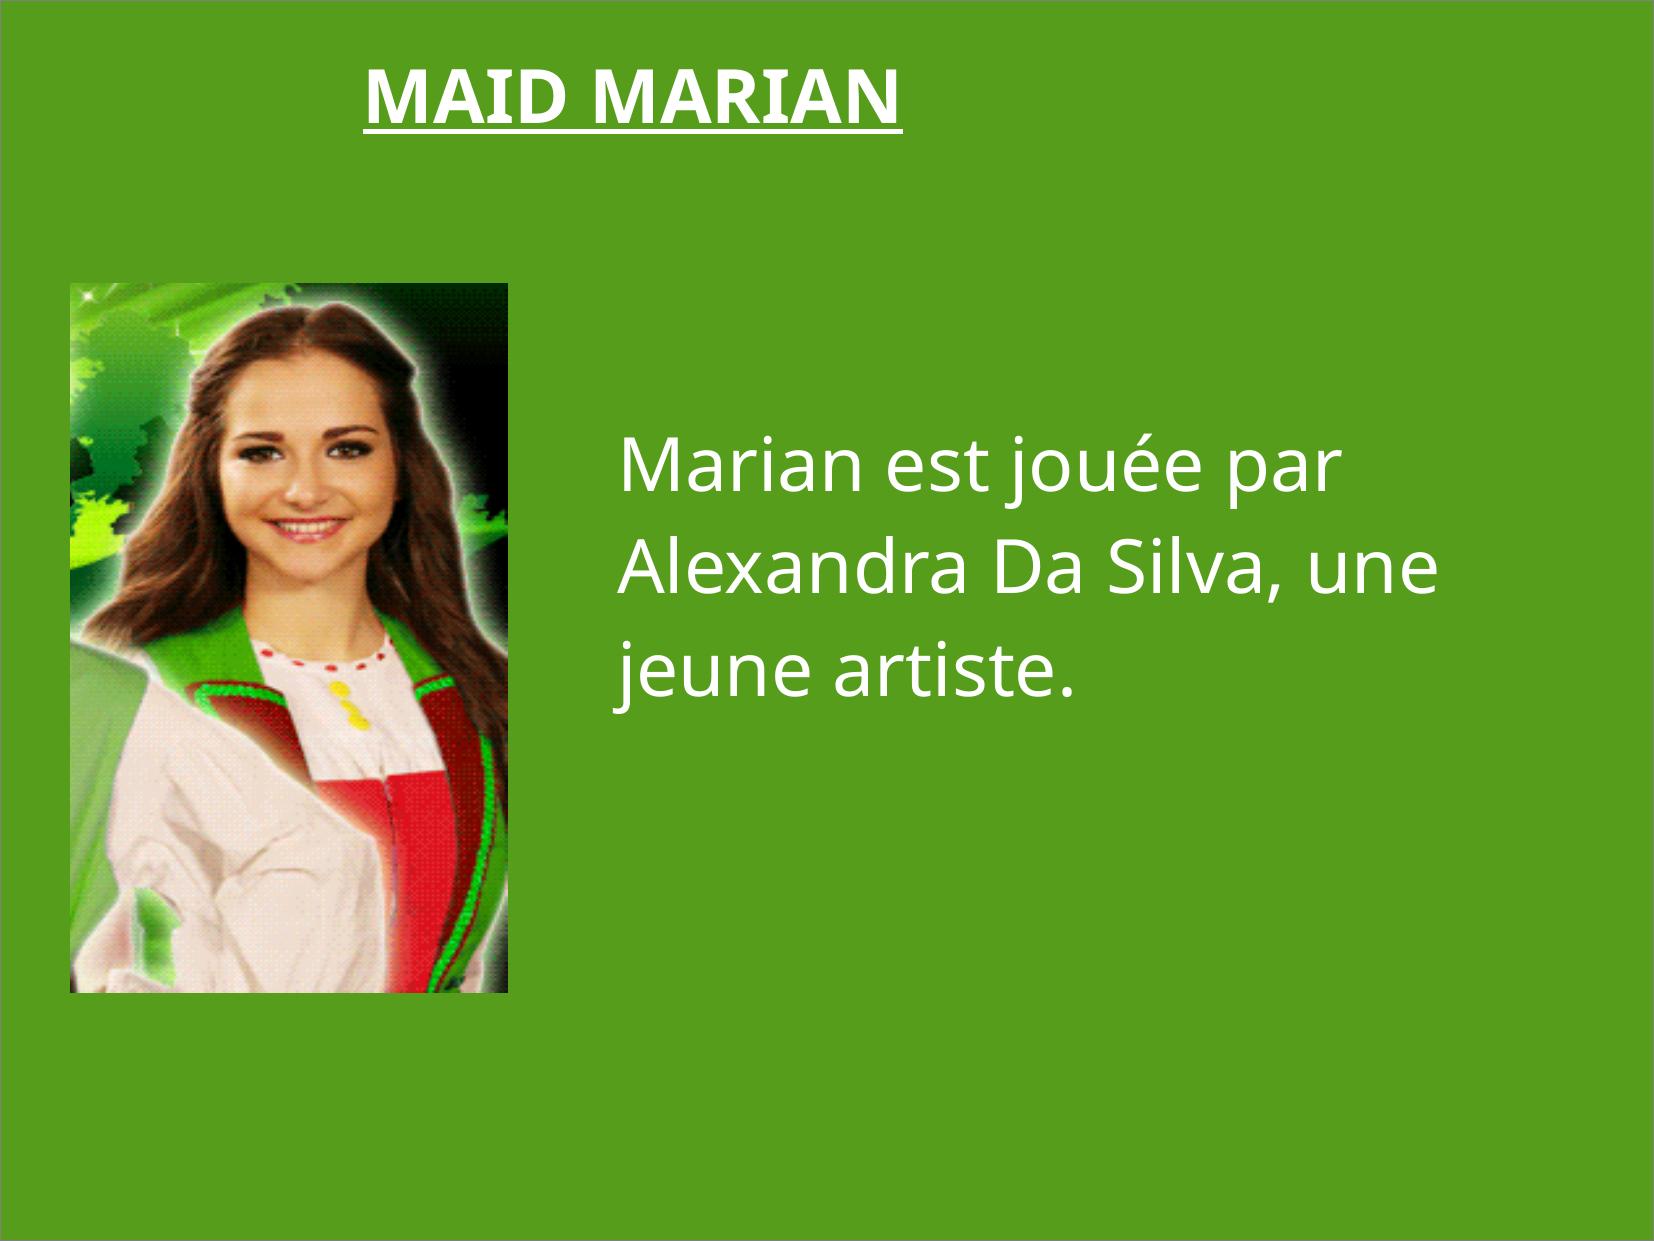

MAID MARIAN
Marian est jouée par Alexandra Da Silva, une jeune artiste.